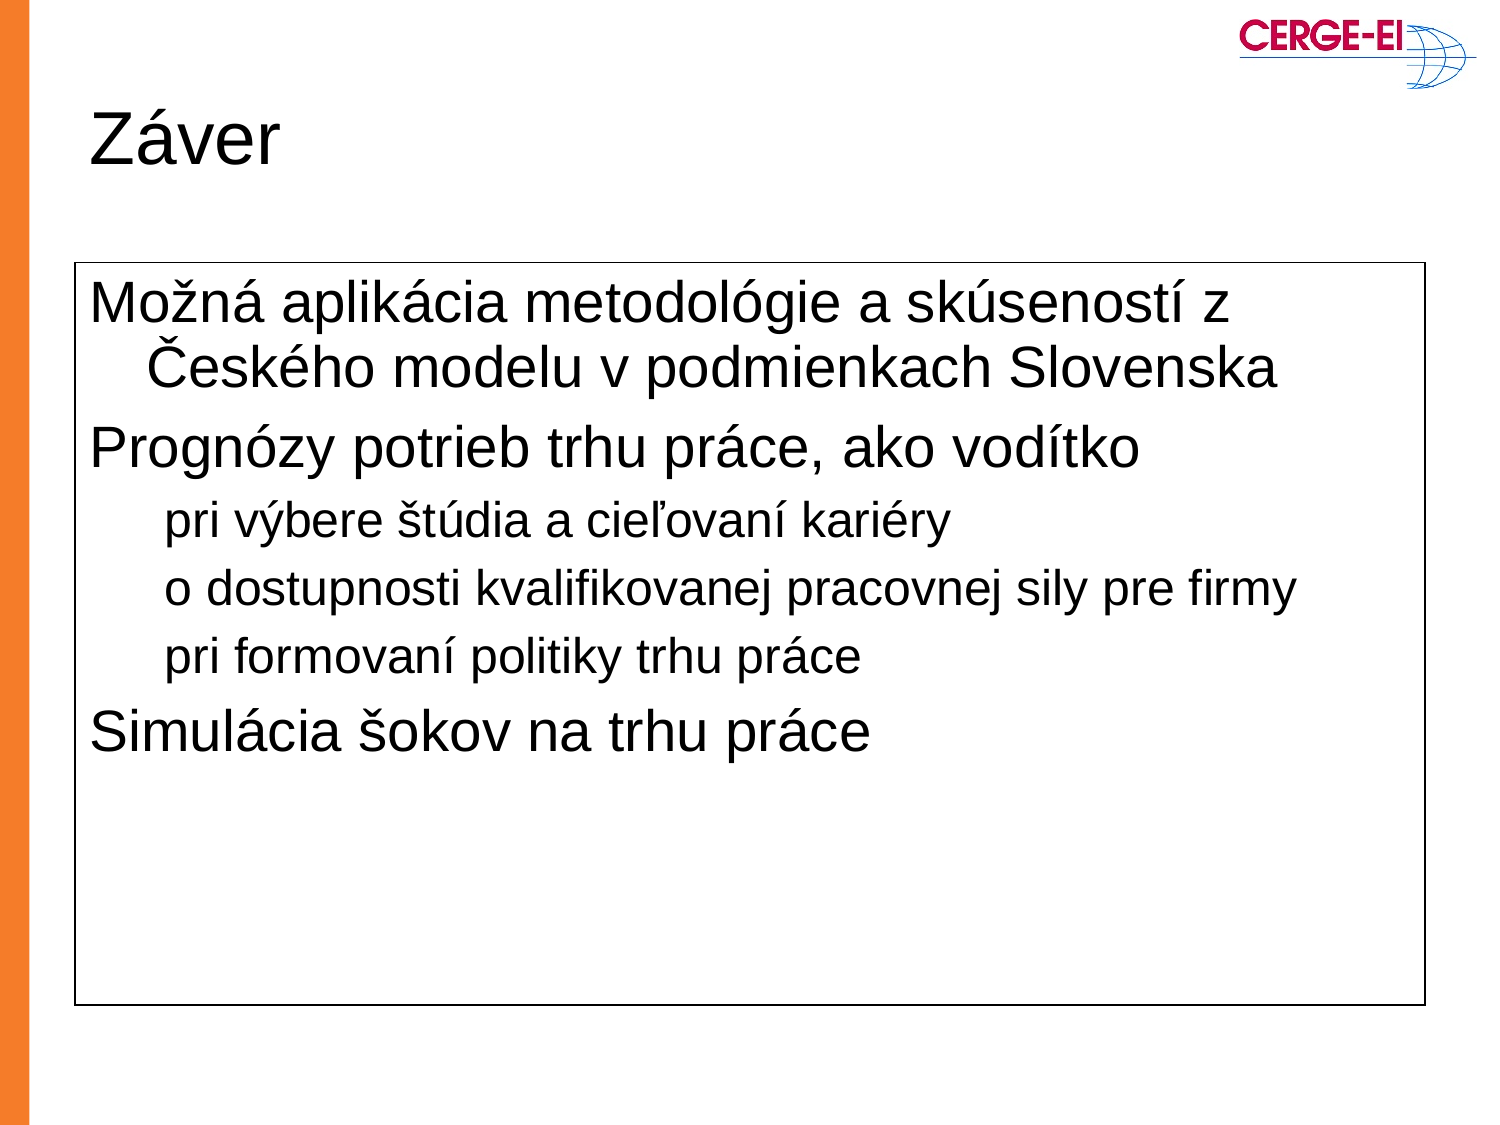

# Záver
Možná aplikácia metodológie a skúseností z Českého modelu v podmienkach Slovenska
Prognózy potrieb trhu práce, ako vodítko
pri výbere štúdia a cieľovaní kariéry
o dostupnosti kvalifikovanej pracovnej sily pre firmy
pri formovaní politiky trhu práce
Simulácia šokov na trhu práce